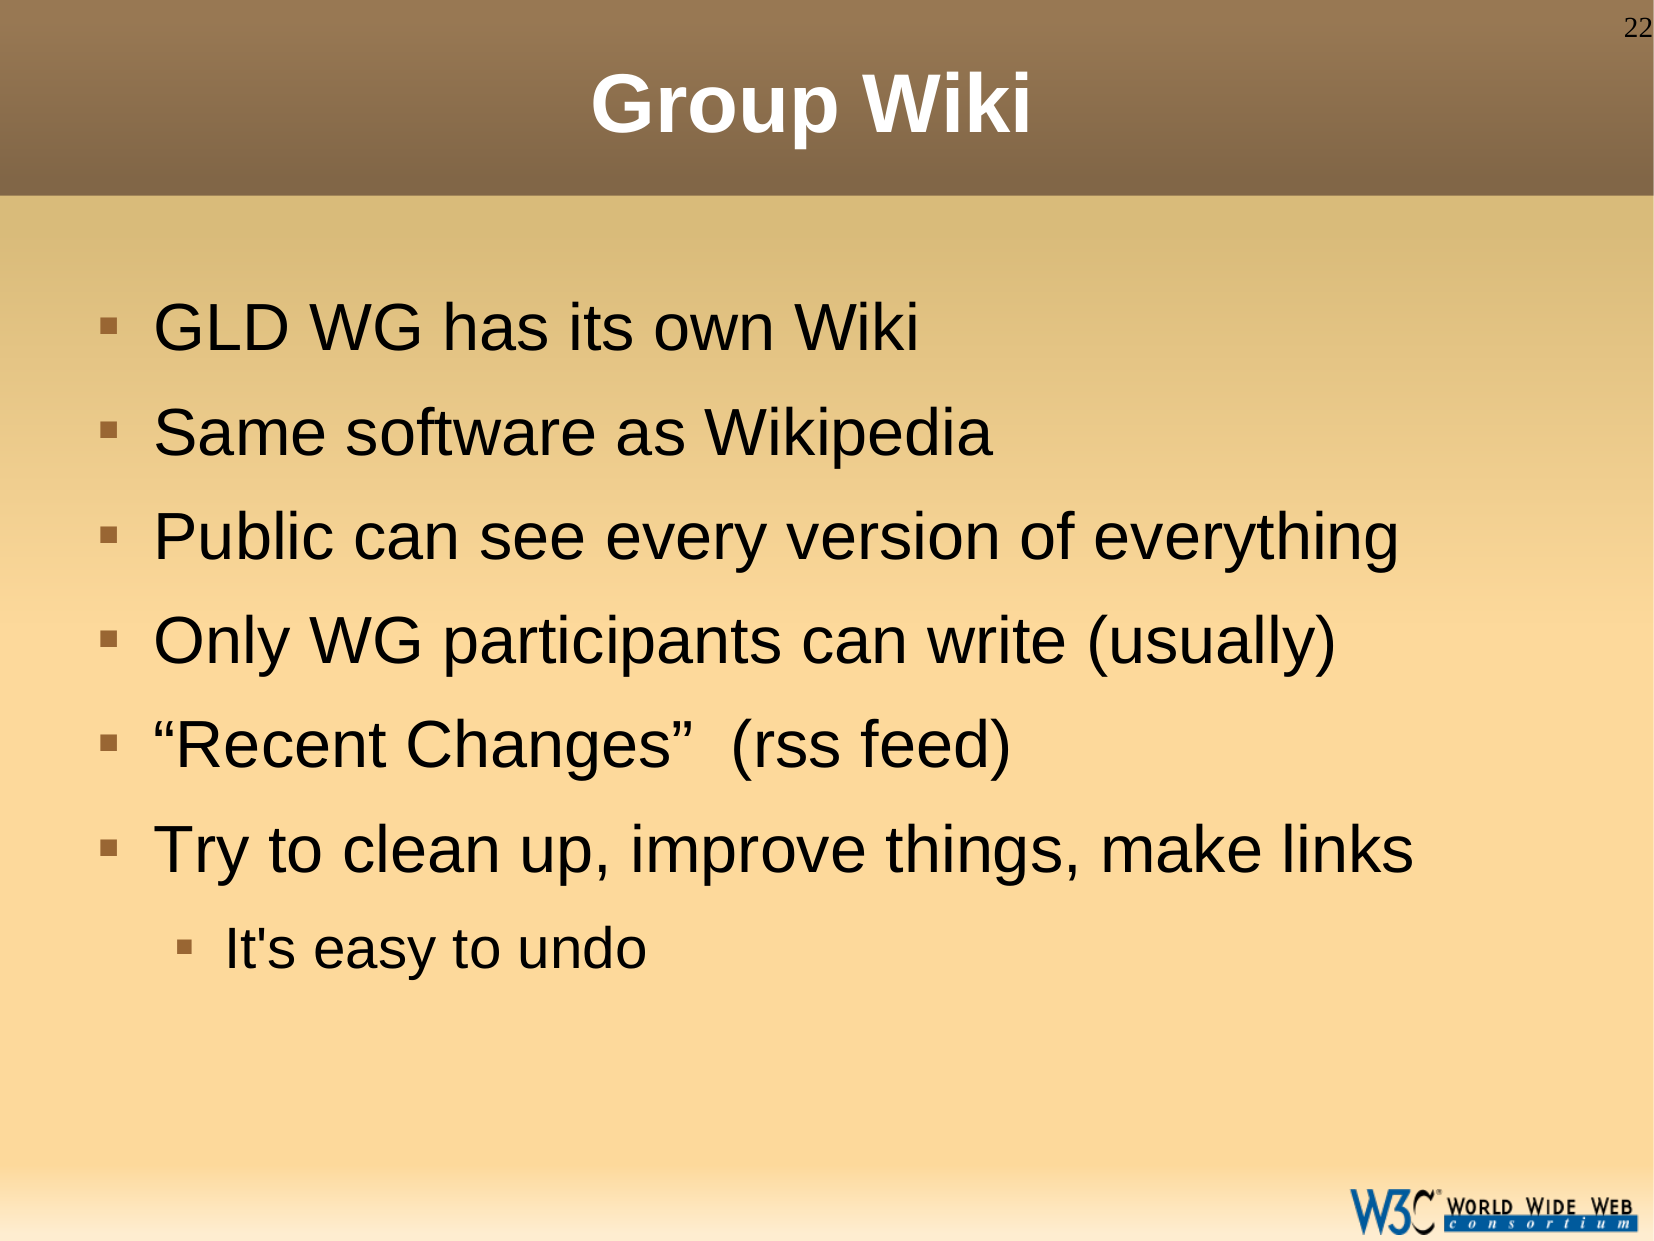

# Group Wiki
22
GLD WG has its own Wiki
Same software as Wikipedia
Public can see every version of everything
Only WG participants can write (usually)
“Recent Changes” (rss feed)
Try to clean up, improve things, make links
It's easy to undo